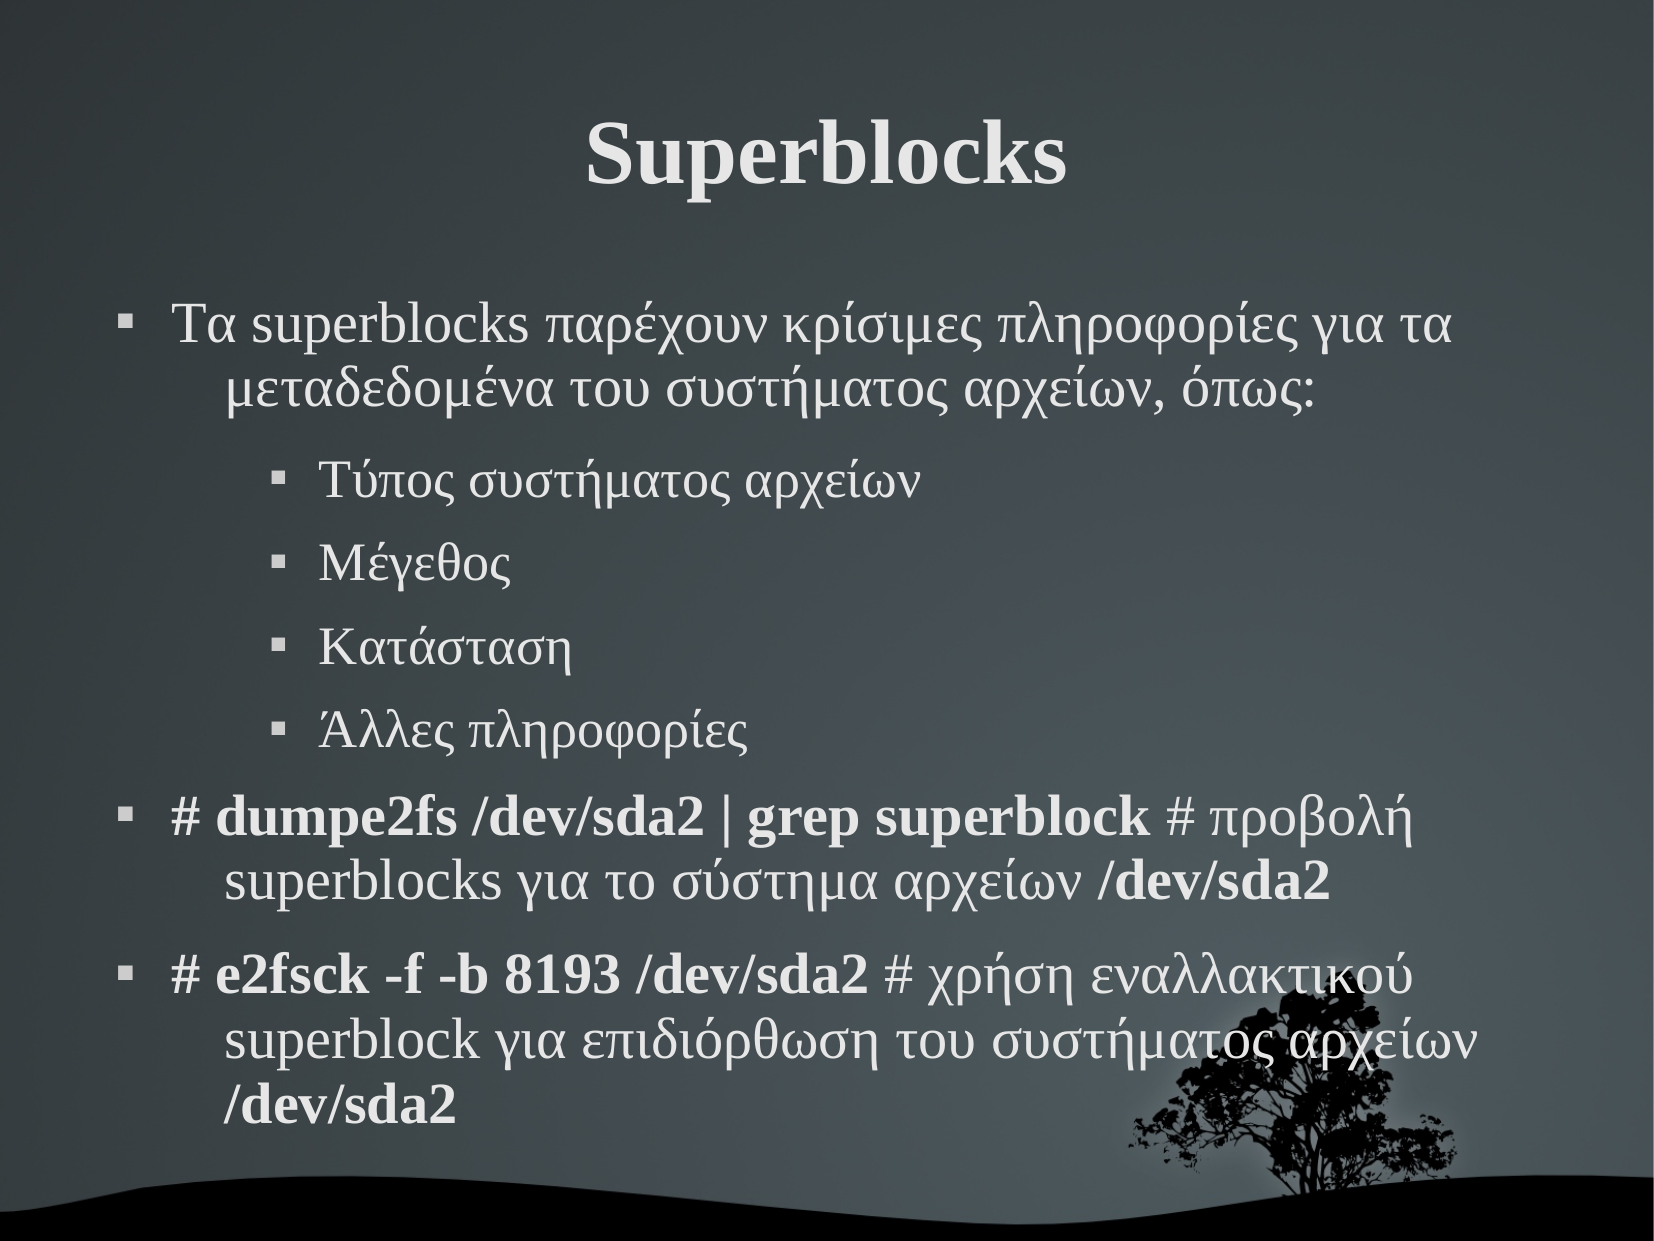

# Superblocks
Τα superblocks παρέχουν κρίσιμες πληροφορίες για τα μεταδεδομένα του συστήματος αρχείων, όπως:
Τύπος συστήματος αρχείων
Μέγεθος
Κατάσταση
Άλλες πληροφορίες
# dumpe2fs /dev/sda2 | grep superblock # προβολή superblocks για το σύστημα αρχείων /dev/sda2
# e2fsck -f -b 8193 /dev/sda2 # χρήση εναλλακτικού superblock για επιδιόρθωση του συστήματος αρχείων /dev/sda2